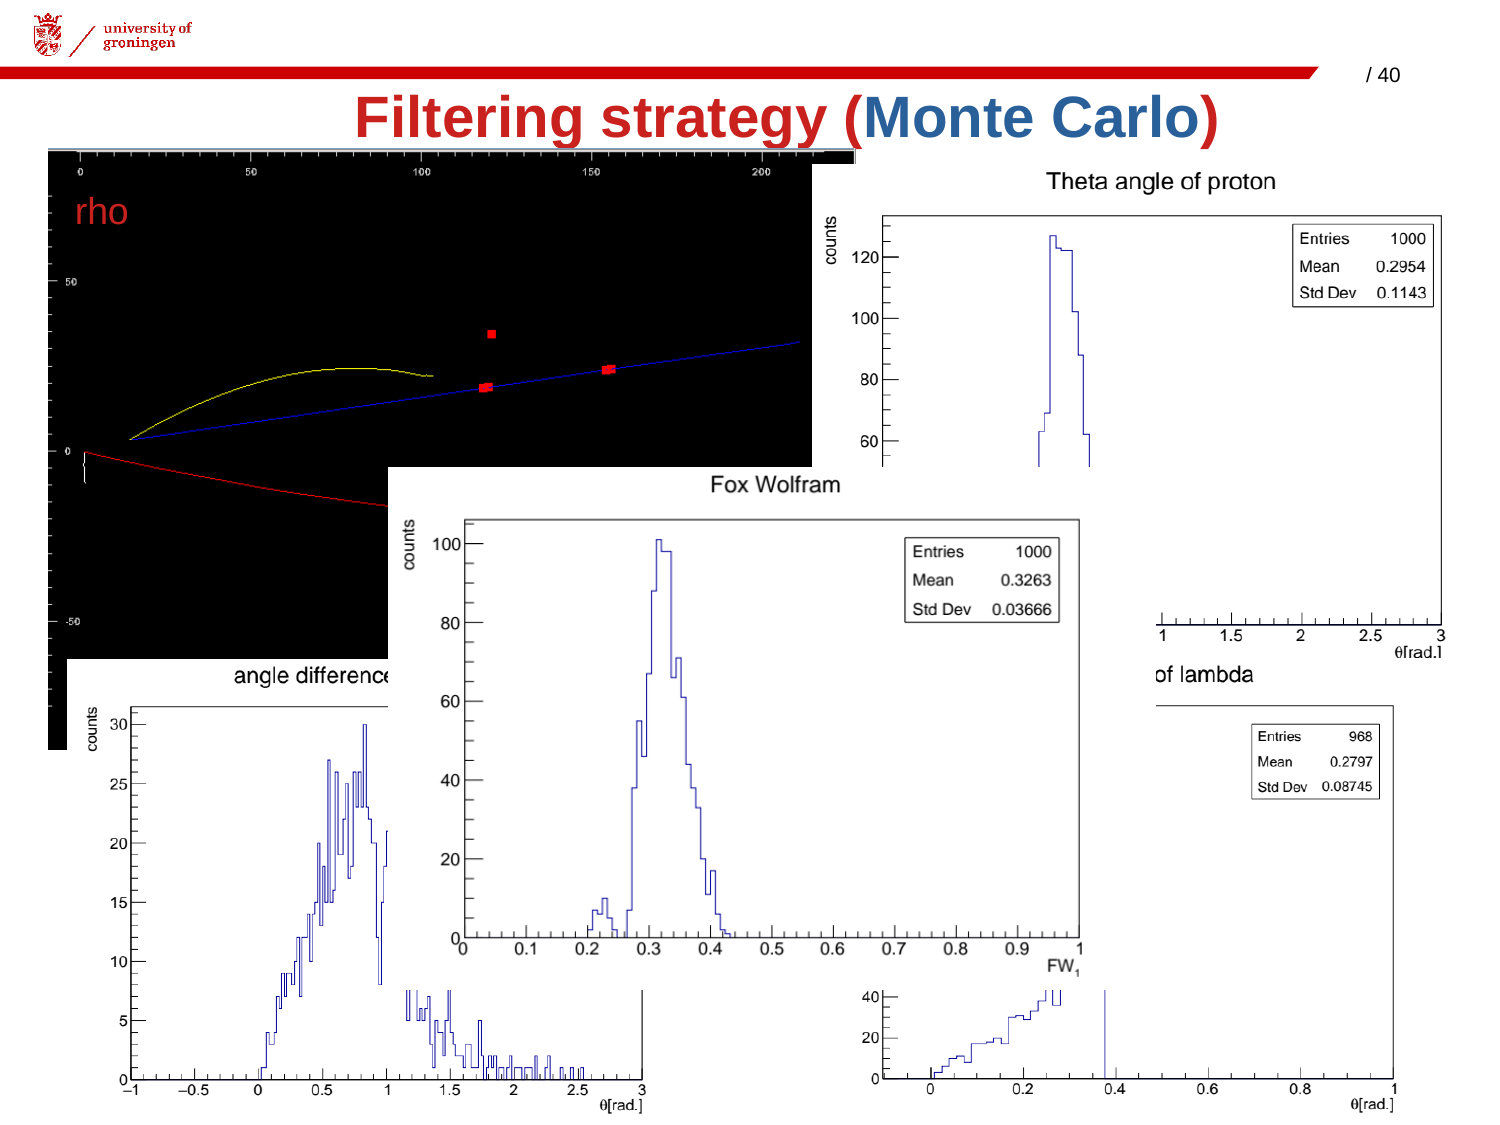

Filtering strategy (Monte Carlo)
p
rho
p
Z